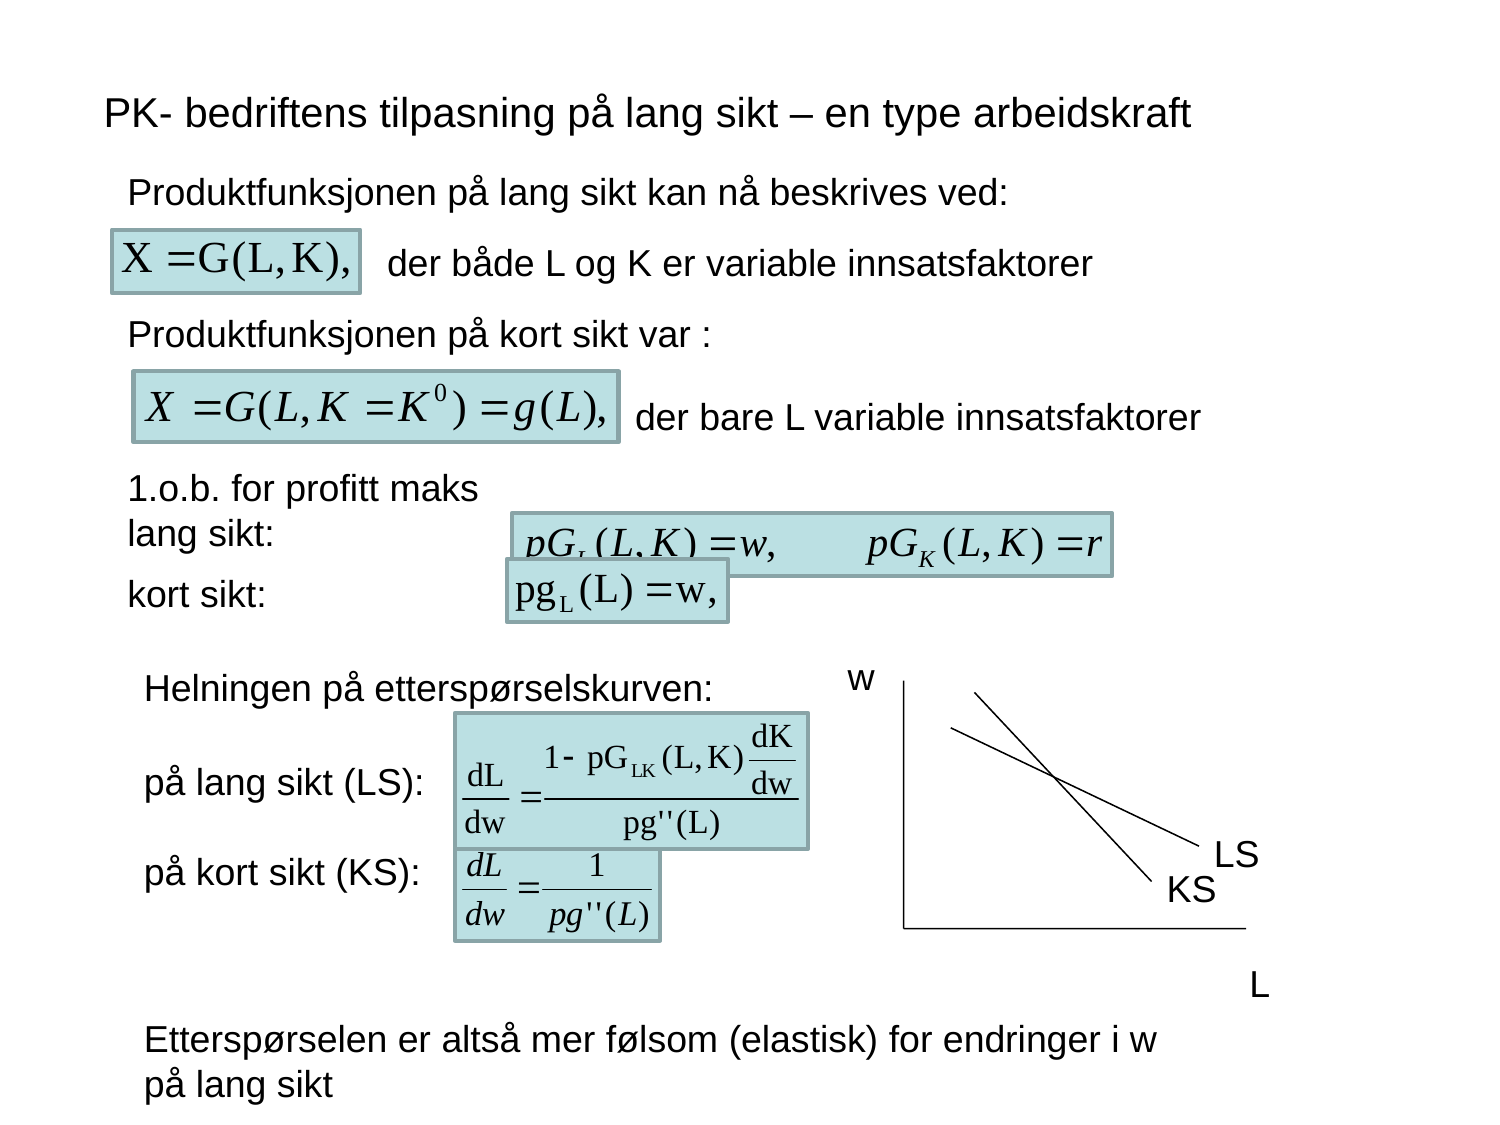

PK- bedriftens tilpasning på lang sikt – en type arbeidskraft
Produktfunksjonen på lang sikt kan nå beskrives ved:
der både L og K er variable innsatsfaktorer
Produktfunksjonen på kort sikt var :
der bare L variable innsatsfaktorer
1.o.b. for profitt maks lang sikt:
kort sikt:
w
Helningen på etterspørselskurven:
på lang sikt (LS):
på kort sikt (KS):
LS
KS
L
Etterspørselen er altså mer følsom (elastisk) for endringer i w
på lang sikt